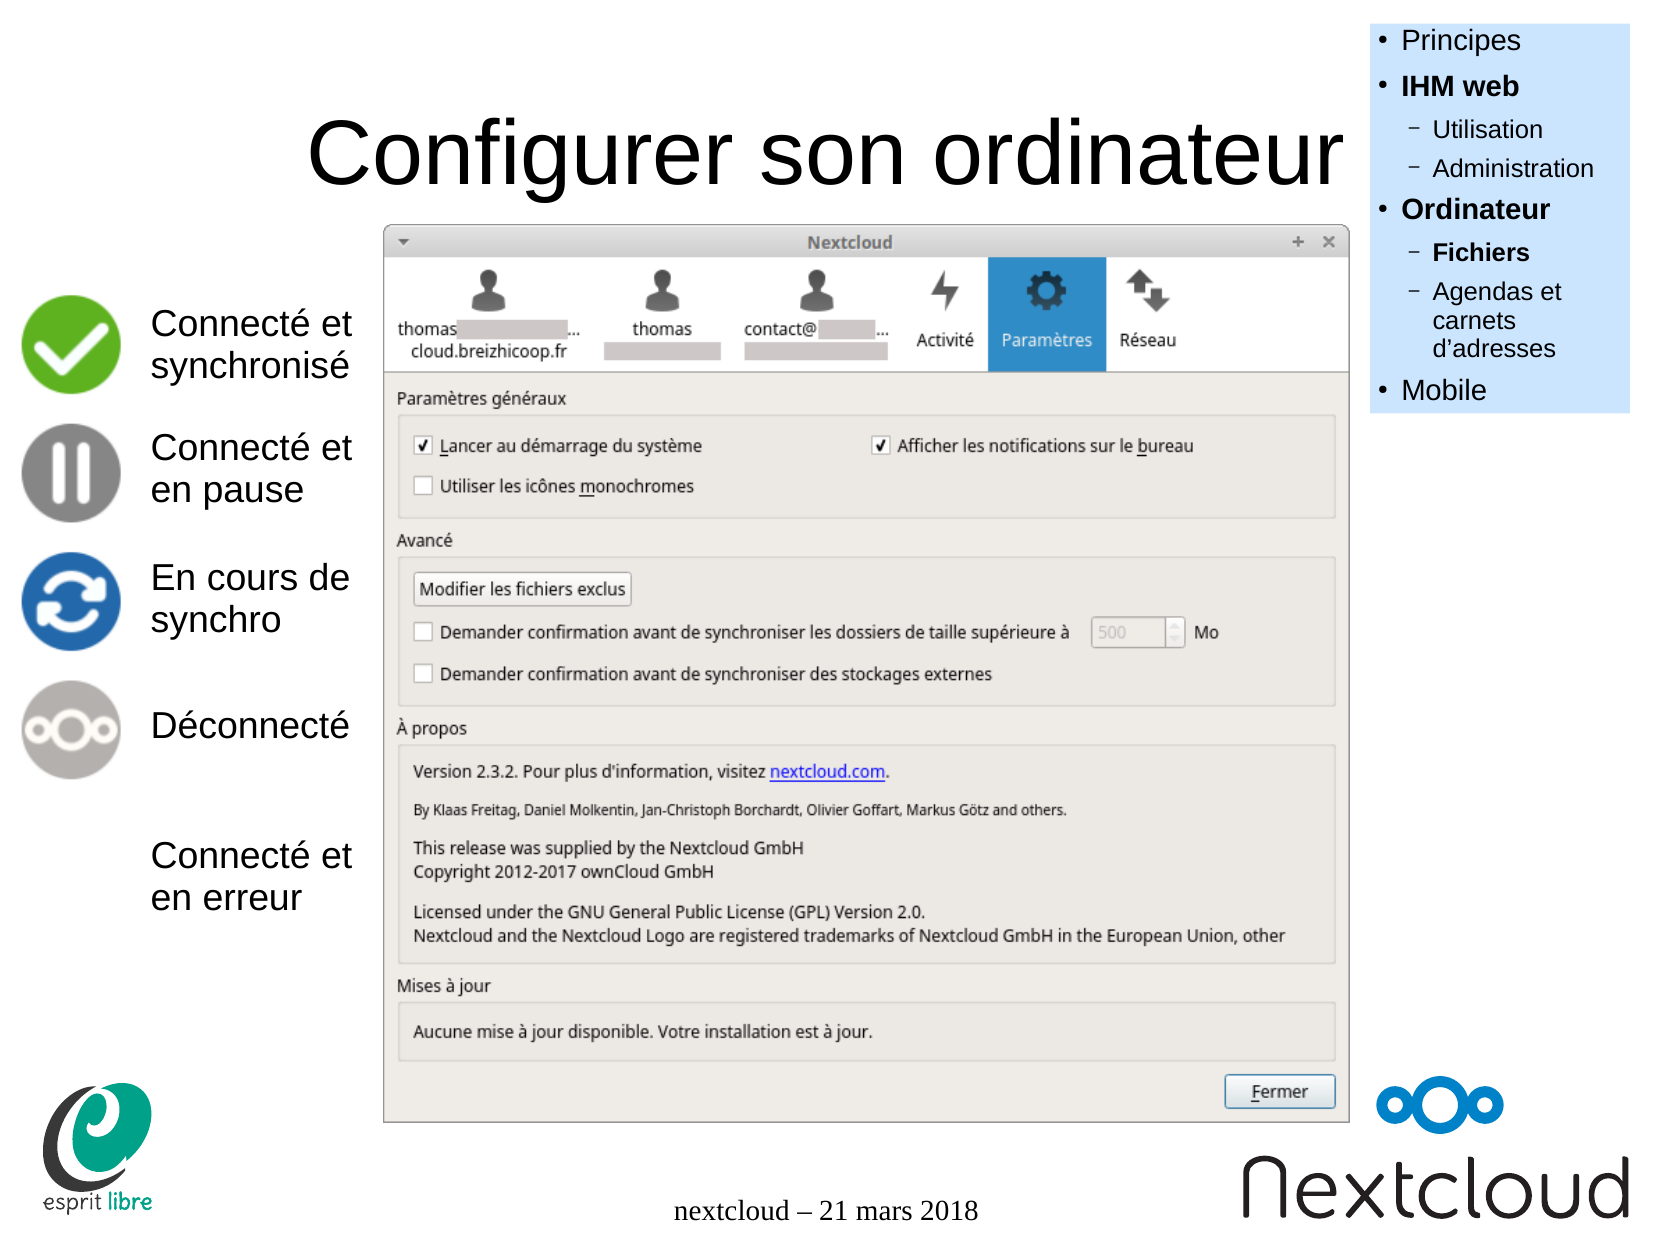

Principes
IHM web
Utilisation
Administration
Ordinateur
Fichiers
Agendas et carnets d’adresses
Mobile
# Configurer son ordinateur
Connecté et
synchronisé
Connecté et
en pause
En cours de
synchro
Déconnecté
Connecté et
en erreur